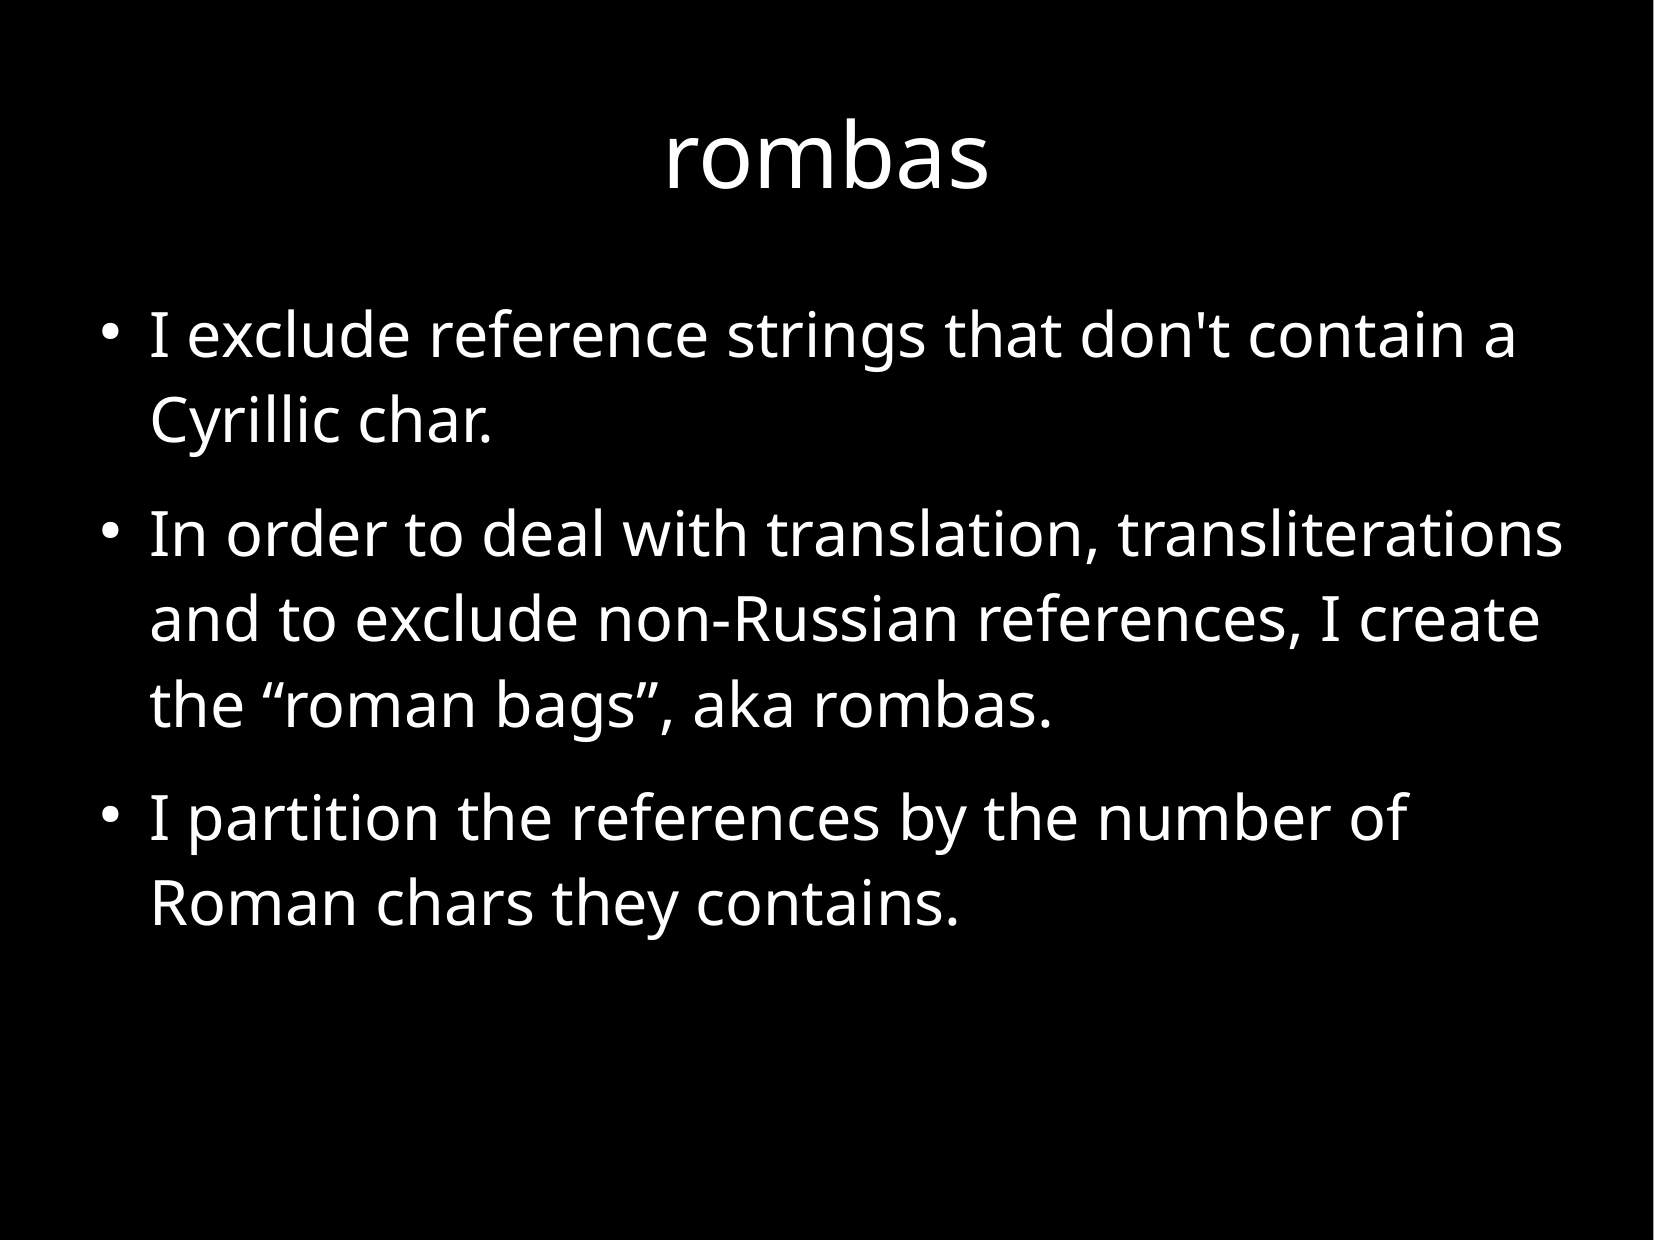

# rombas
I exclude reference strings that don't contain a Cyrillic char.
In order to deal with translation, transliterations and to exclude non-Russian references, I create the “roman bags”, aka rombas.
I partition the references by the number of Roman chars they contains.